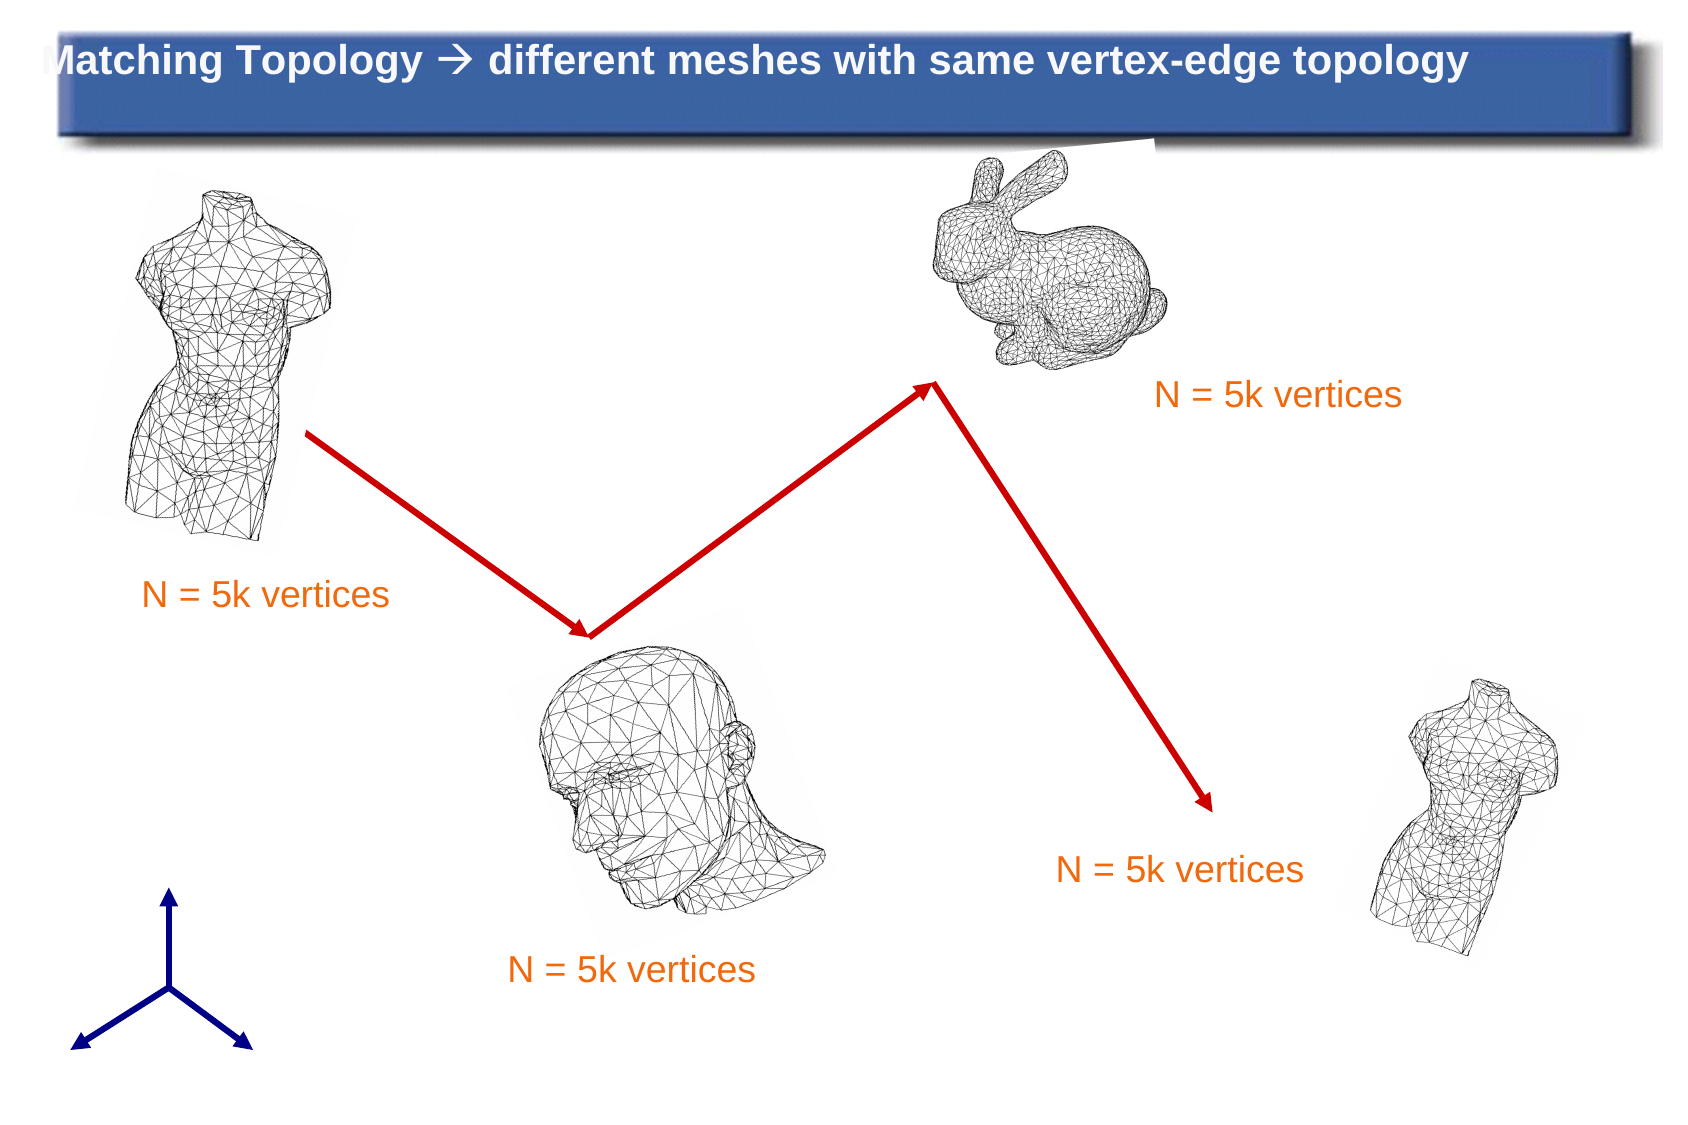

Matching Topology  different meshes with same vertex-edge topology
N = 5k vertices
N = 5k vertices
N = 5k vertices
N = 5k vertices